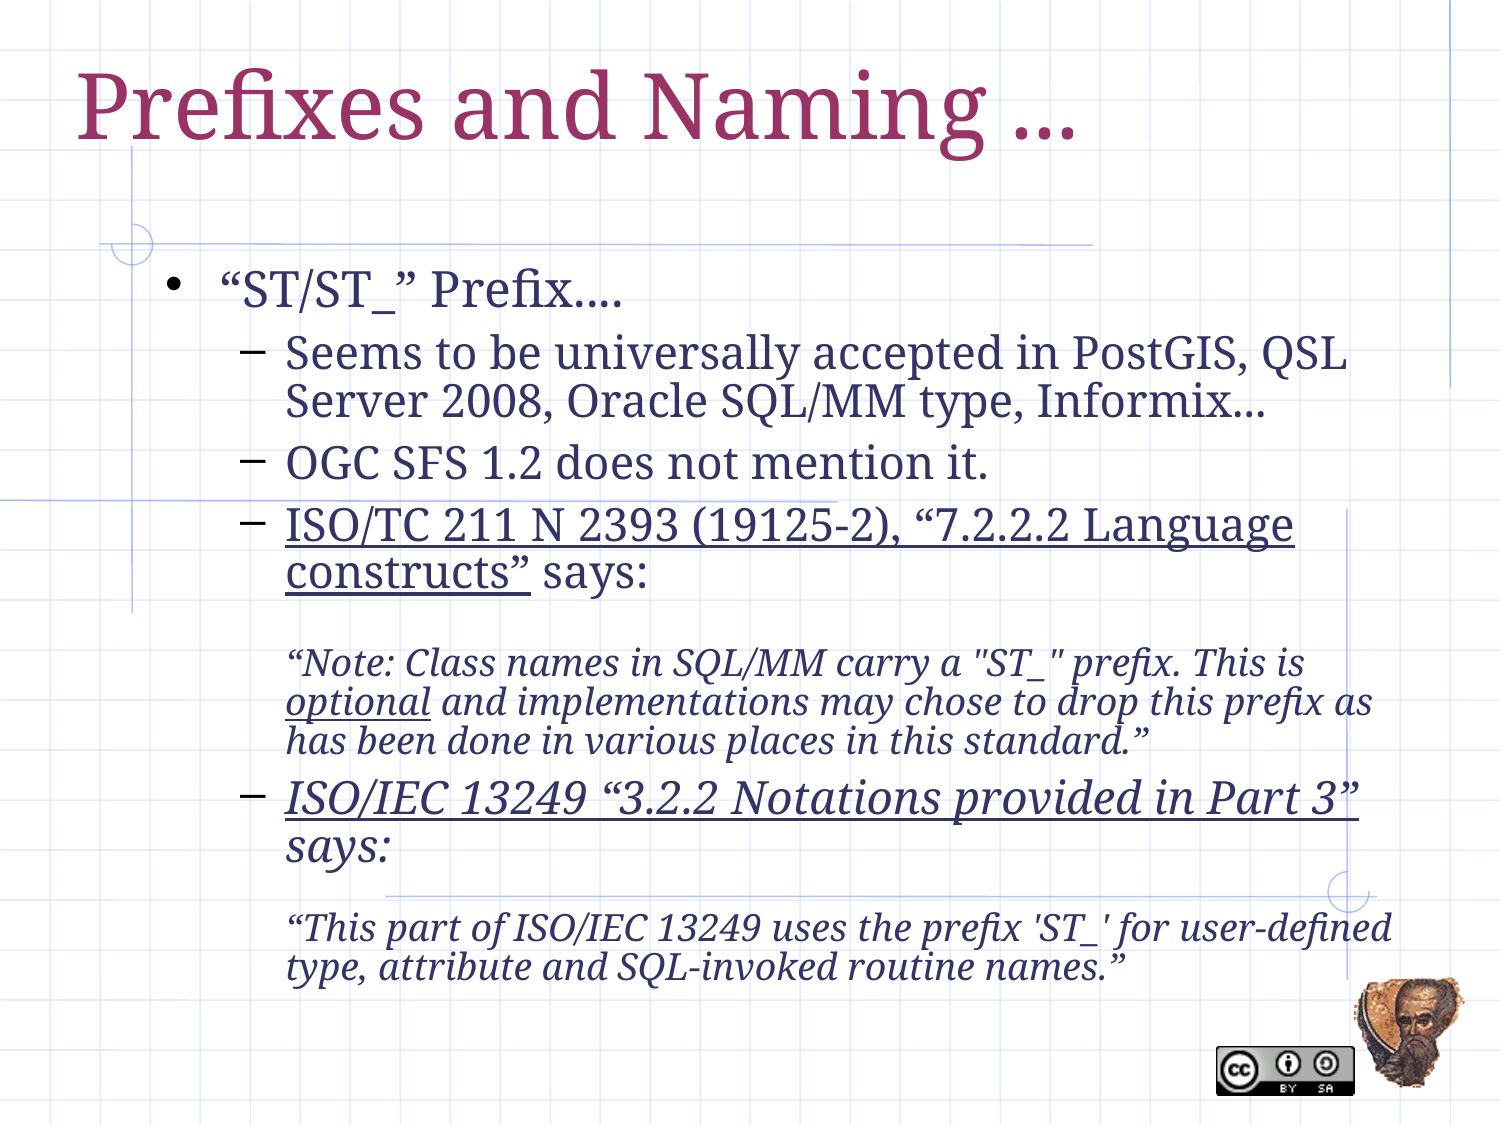

# Prefixes and Naming ...
“ST/ST_” Prefix....
Seems to be universally accepted in PostGIS, QSL Server 2008, Oracle SQL/MM type, Informix...
OGC SFS 1.2 does not mention it.
ISO/TC 211 N 2393 (19125-2), “7.2.2.2 Language constructs” says:
“Note: Class names in SQL/MM carry a "ST_" prefix. This is optional and implementations may chose to drop this prefix as has been done in various places in this standard.”
ISO/IEC 13249 “3.2.2 Notations provided in Part 3” says:
“This part of ISO/IEC 13249 uses the prefix 'ST_' for user-defined type, attribute and SQL-invoked routine names.”